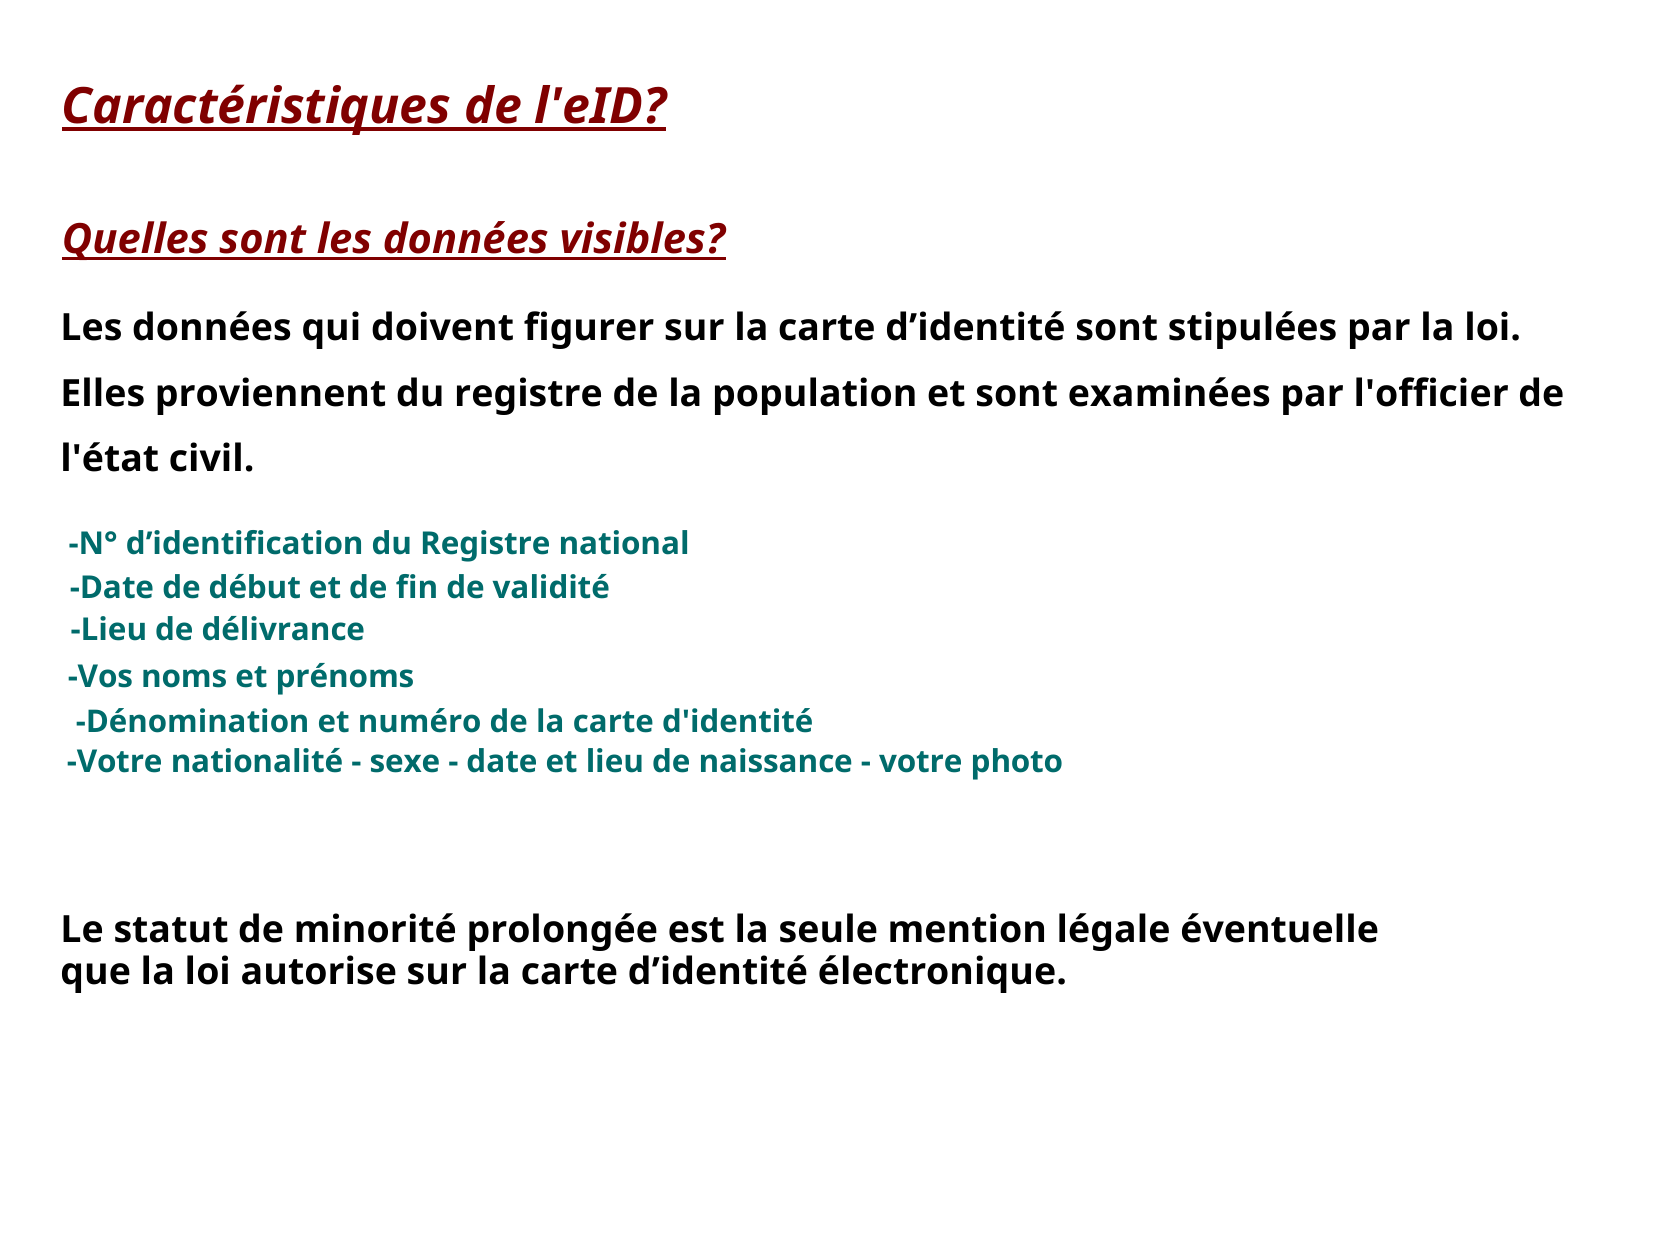

Caractéristiques de l'eID?
Quelles sont les données visibles?
Les données qui doivent figurer sur la carte d’identité sont stipulées par la loi.
Elles proviennent du registre de la population et sont examinées par l'officier de
l'état civil.
Le statut de minorité prolongée est la seule mention légale éventuelle
que la loi autorise sur la carte d’identité électronique.
 -N° d’identification du Registre national
 -Date de début et de fin de validité
 -Lieu de délivrance
 -Vos noms et prénoms
-Dénomination et numéro de la carte d'identité
 -Votre nationalité - sexe - date et lieu de naissance - votre photo